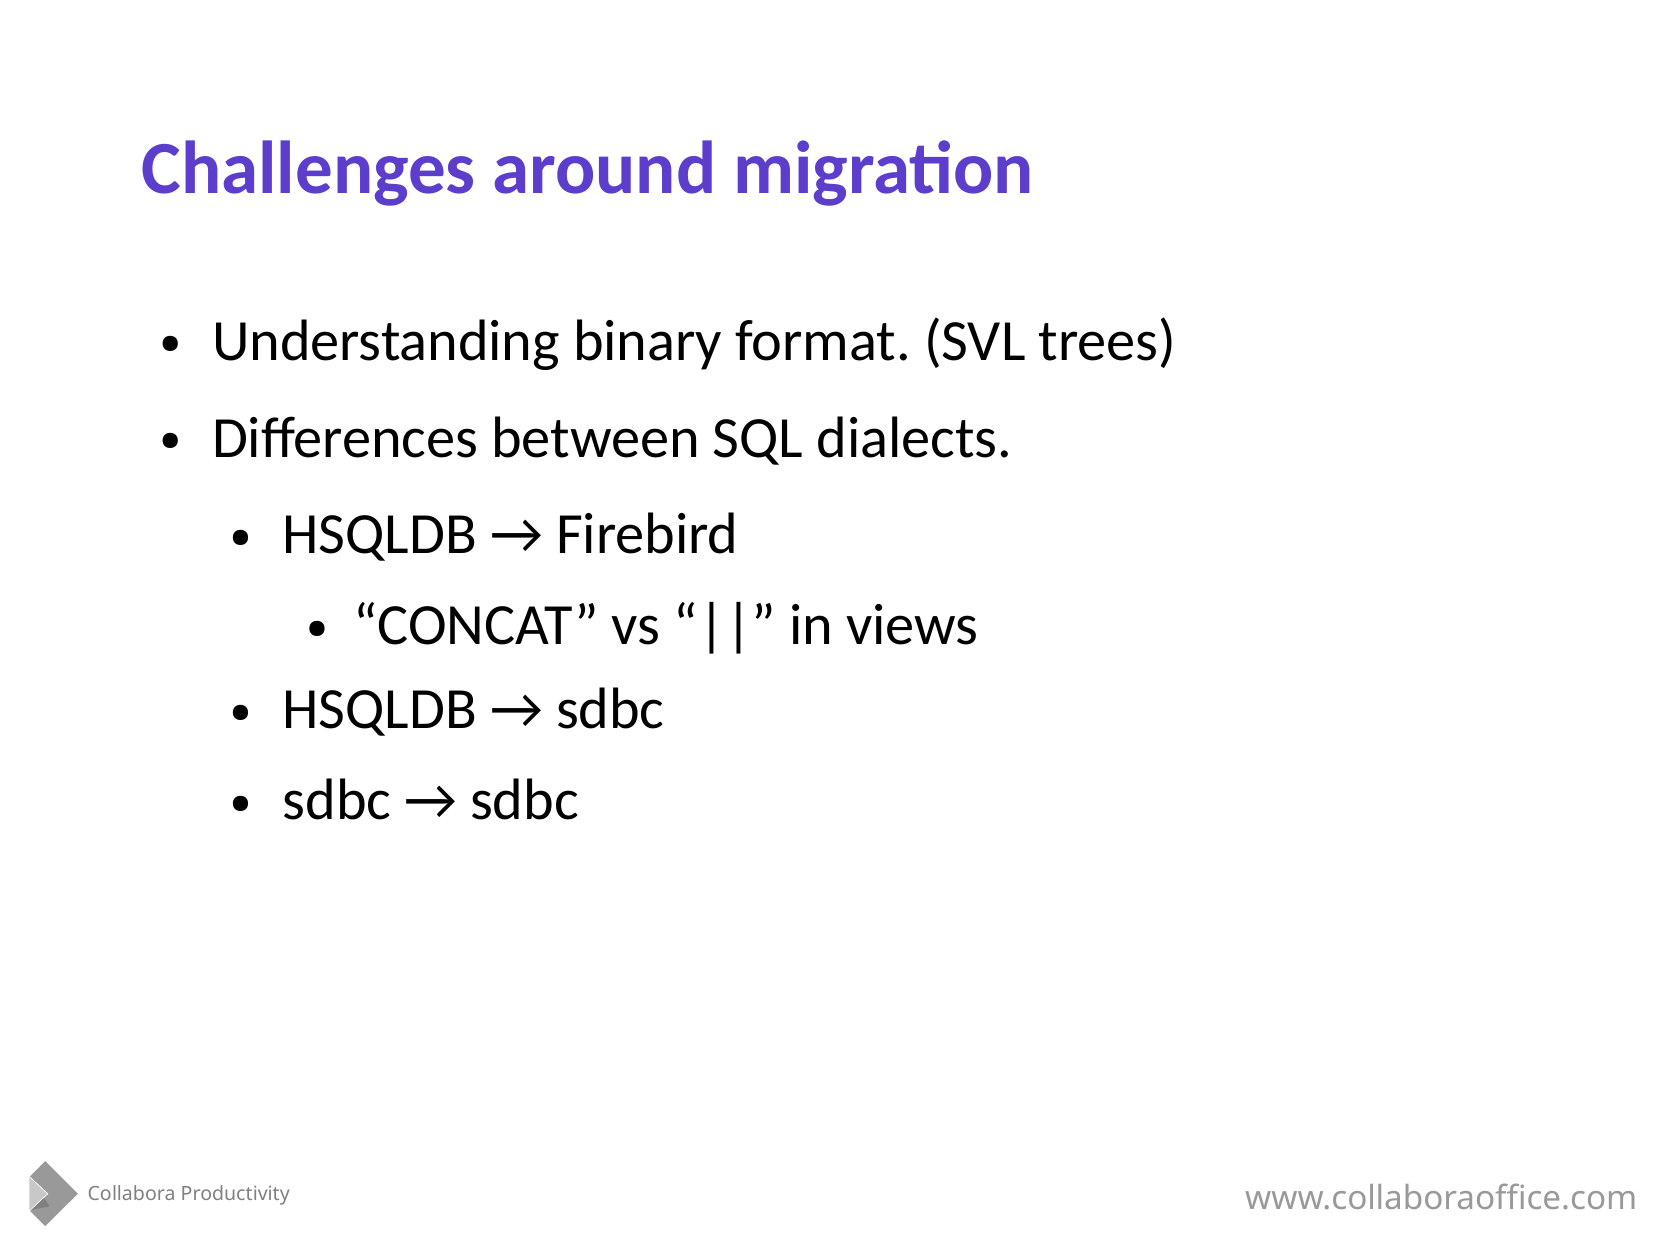

# Challenges around migration
Understanding binary format. (SVL trees)
Differences between SQL dialects.
HSQLDB → Firebird
“CONCAT” vs “||” in views
HSQLDB → sdbc
sdbc → sdbc